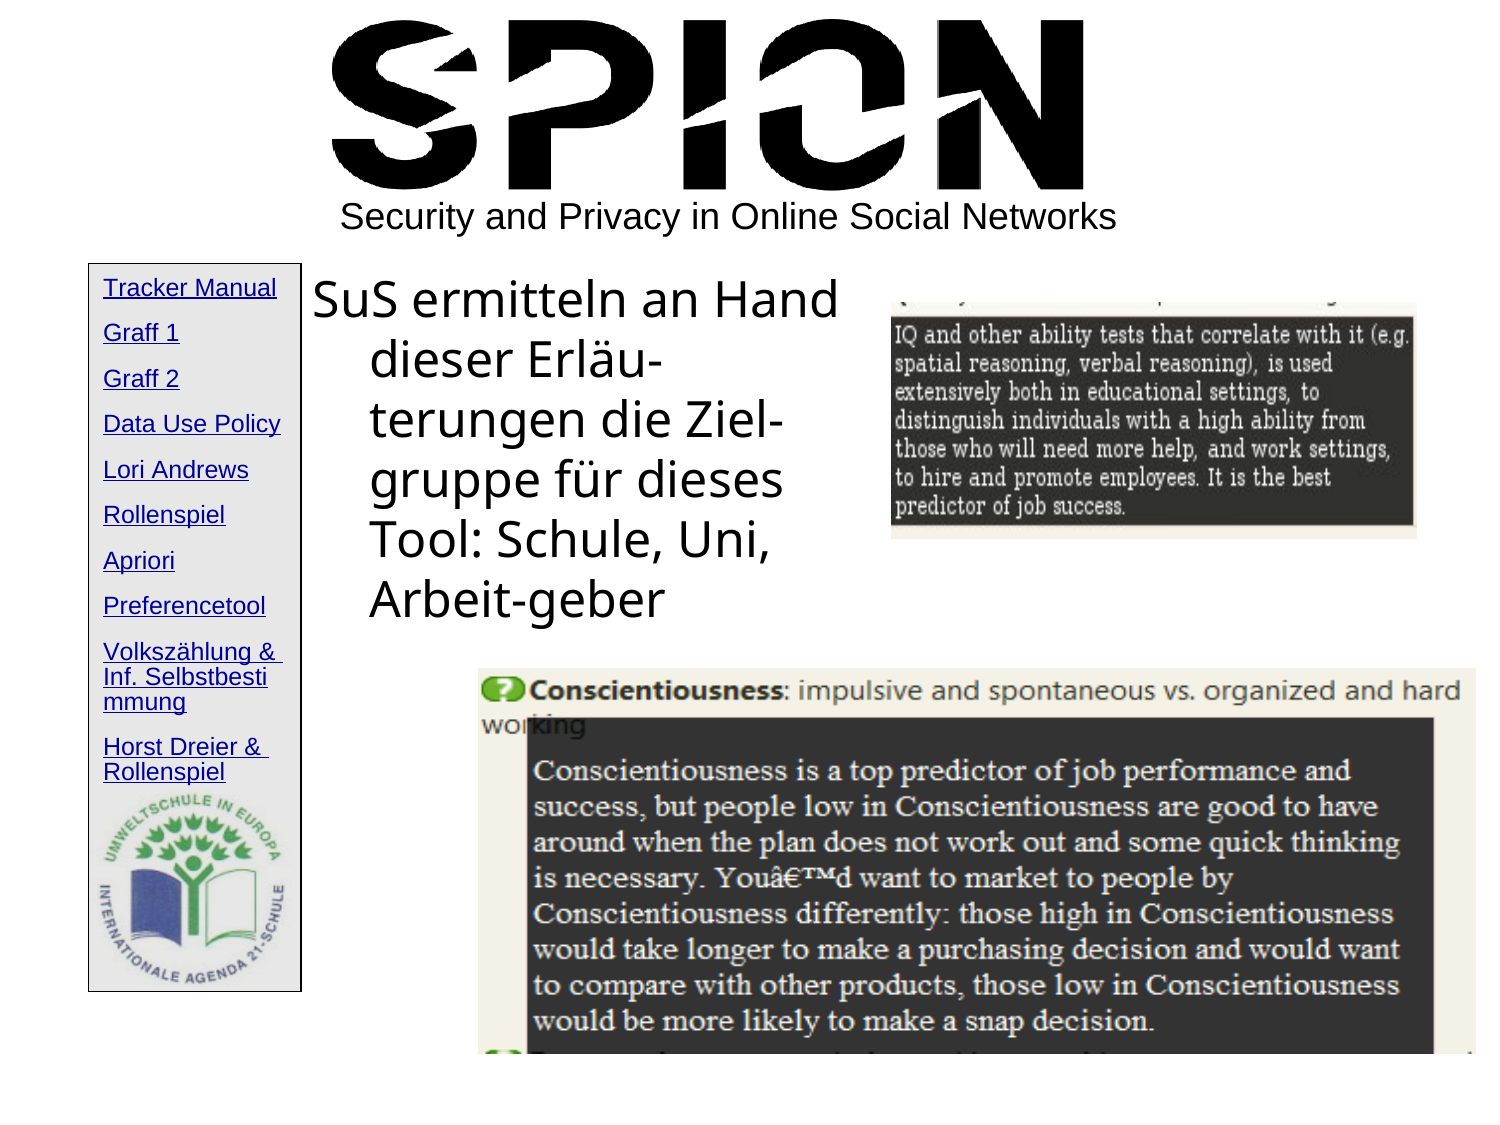

# SuS ermitteln an Hand dieser Erläu-terungen die Ziel-gruppe für dieses Tool: Schule, Uni, Arbeit-geber